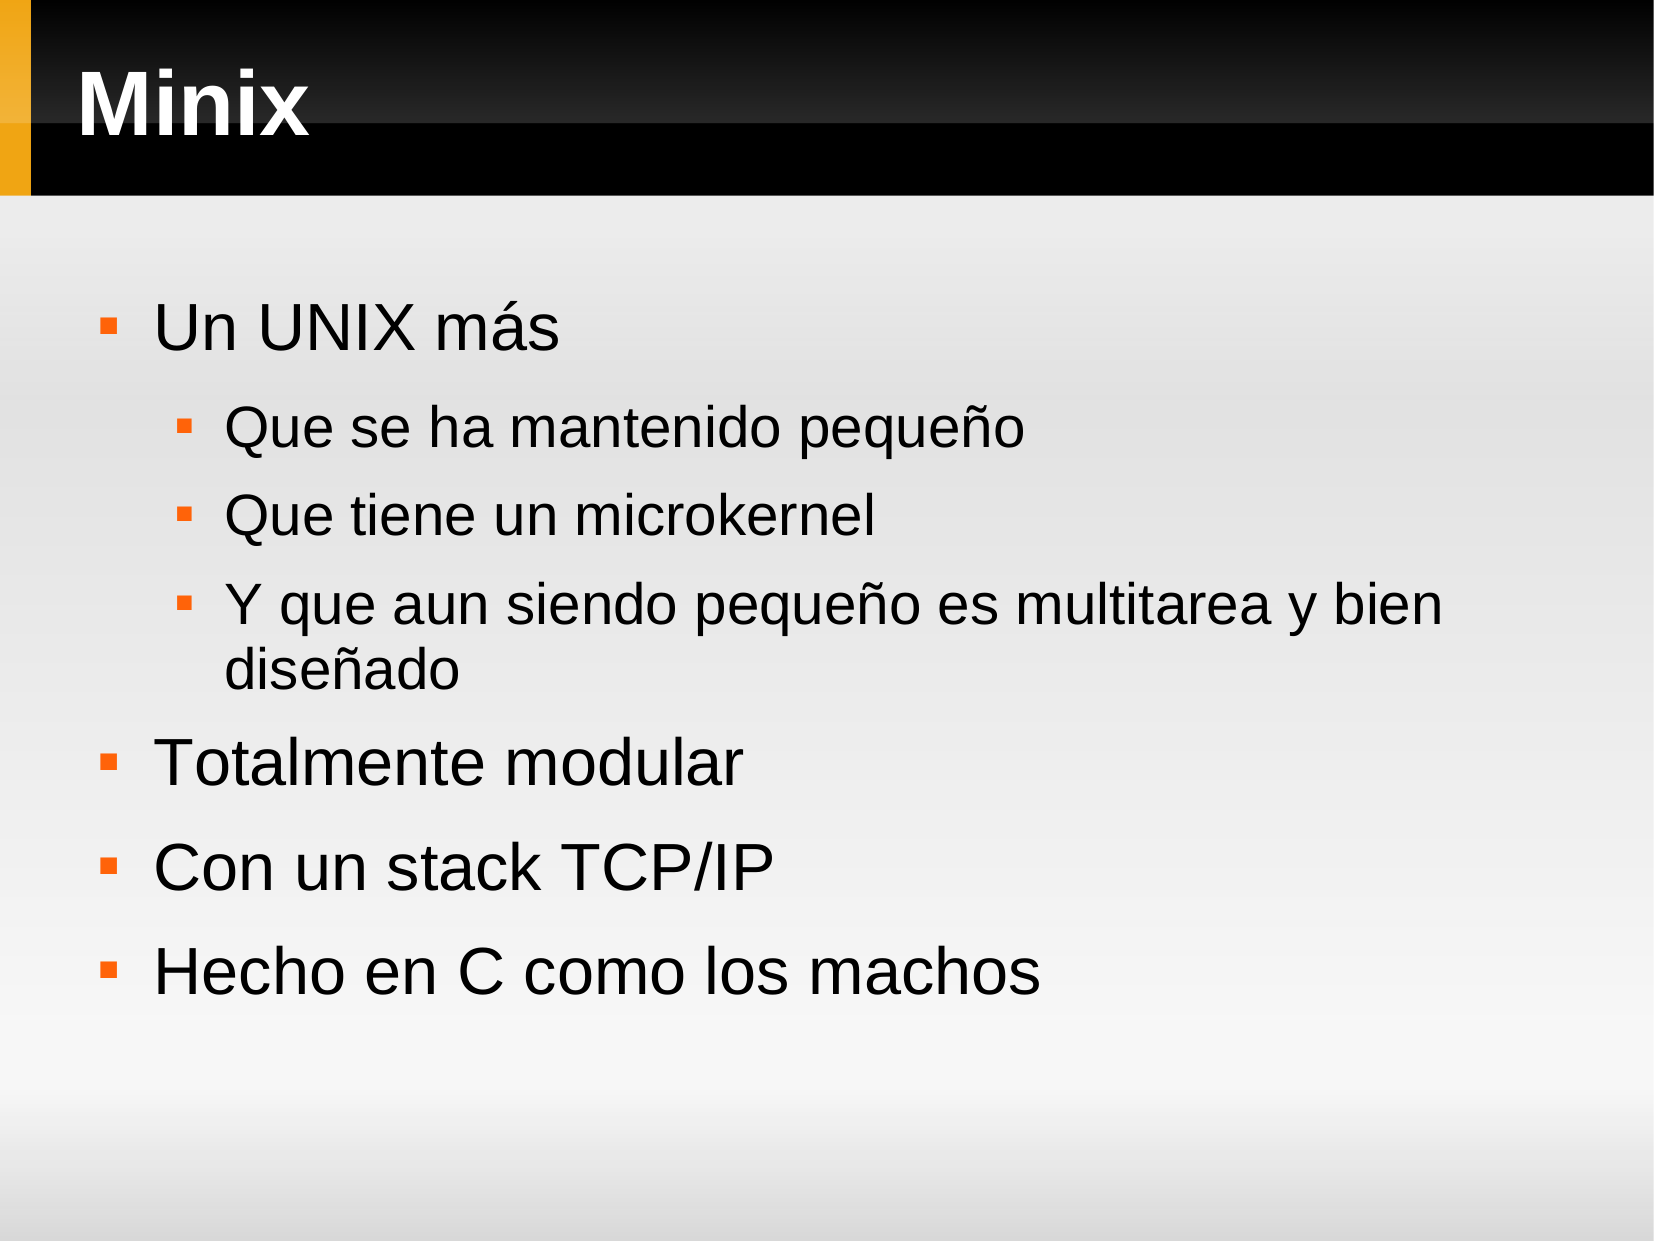

# Minix
Un UNIX más
Que se ha mantenido pequeño
Que tiene un microkernel
Y que aun siendo pequeño es multitarea y bien diseñado
Totalmente modular
Con un stack TCP/IP
Hecho en C como los machos